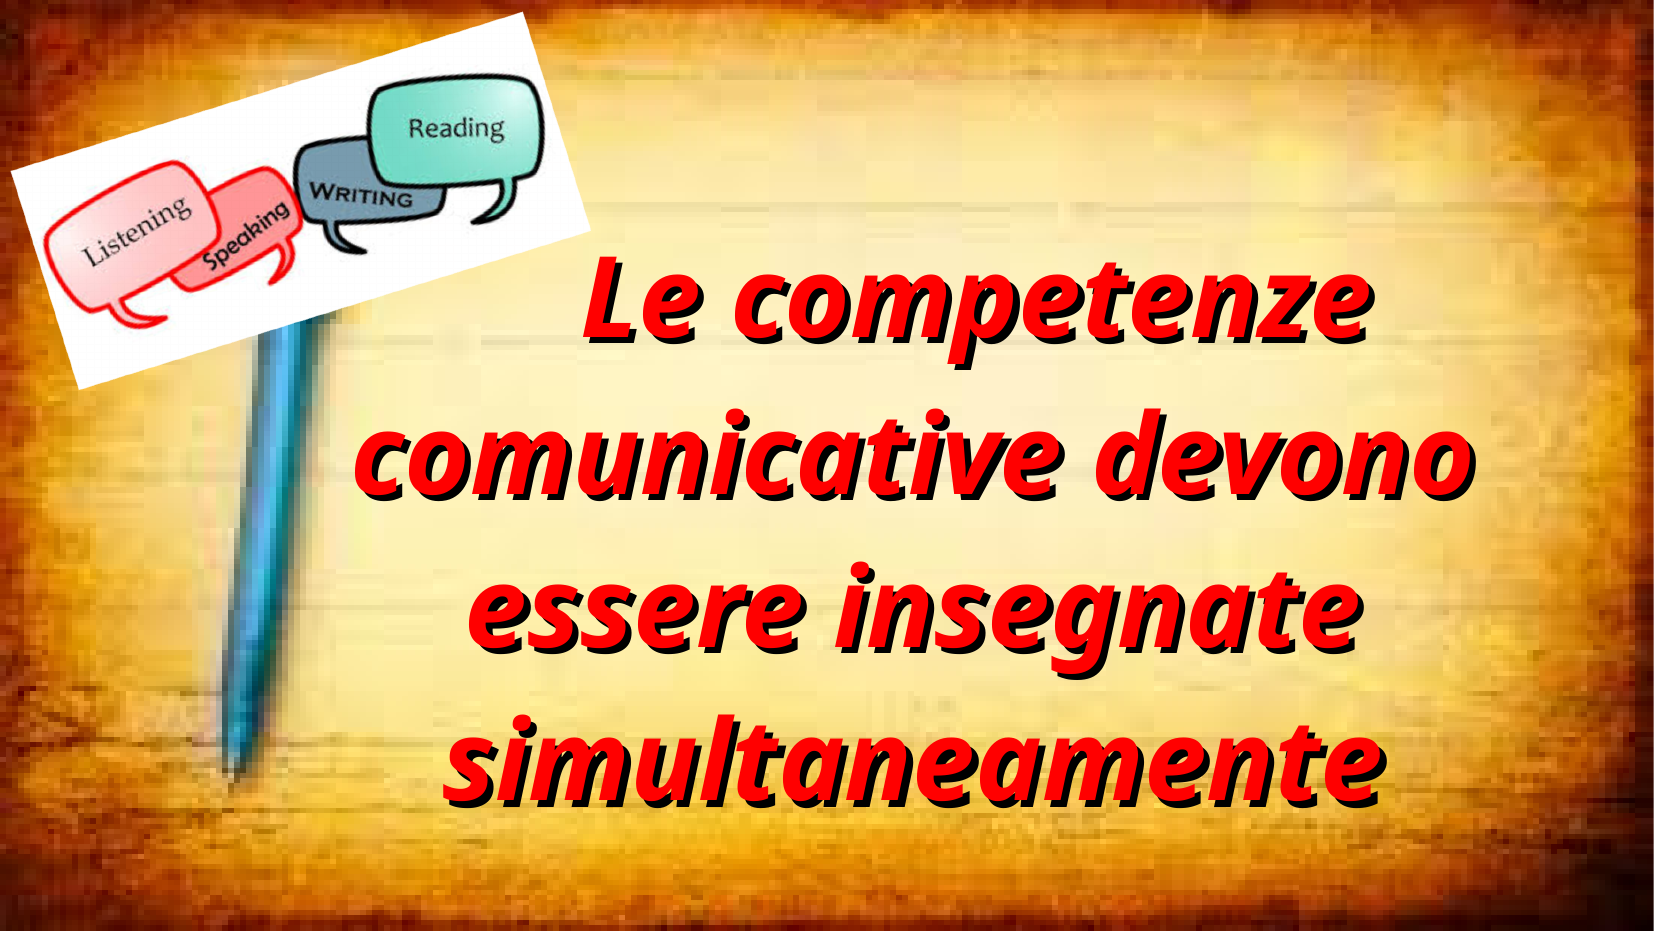

# Le competenze comunicative devono essere insegnate simultaneamente